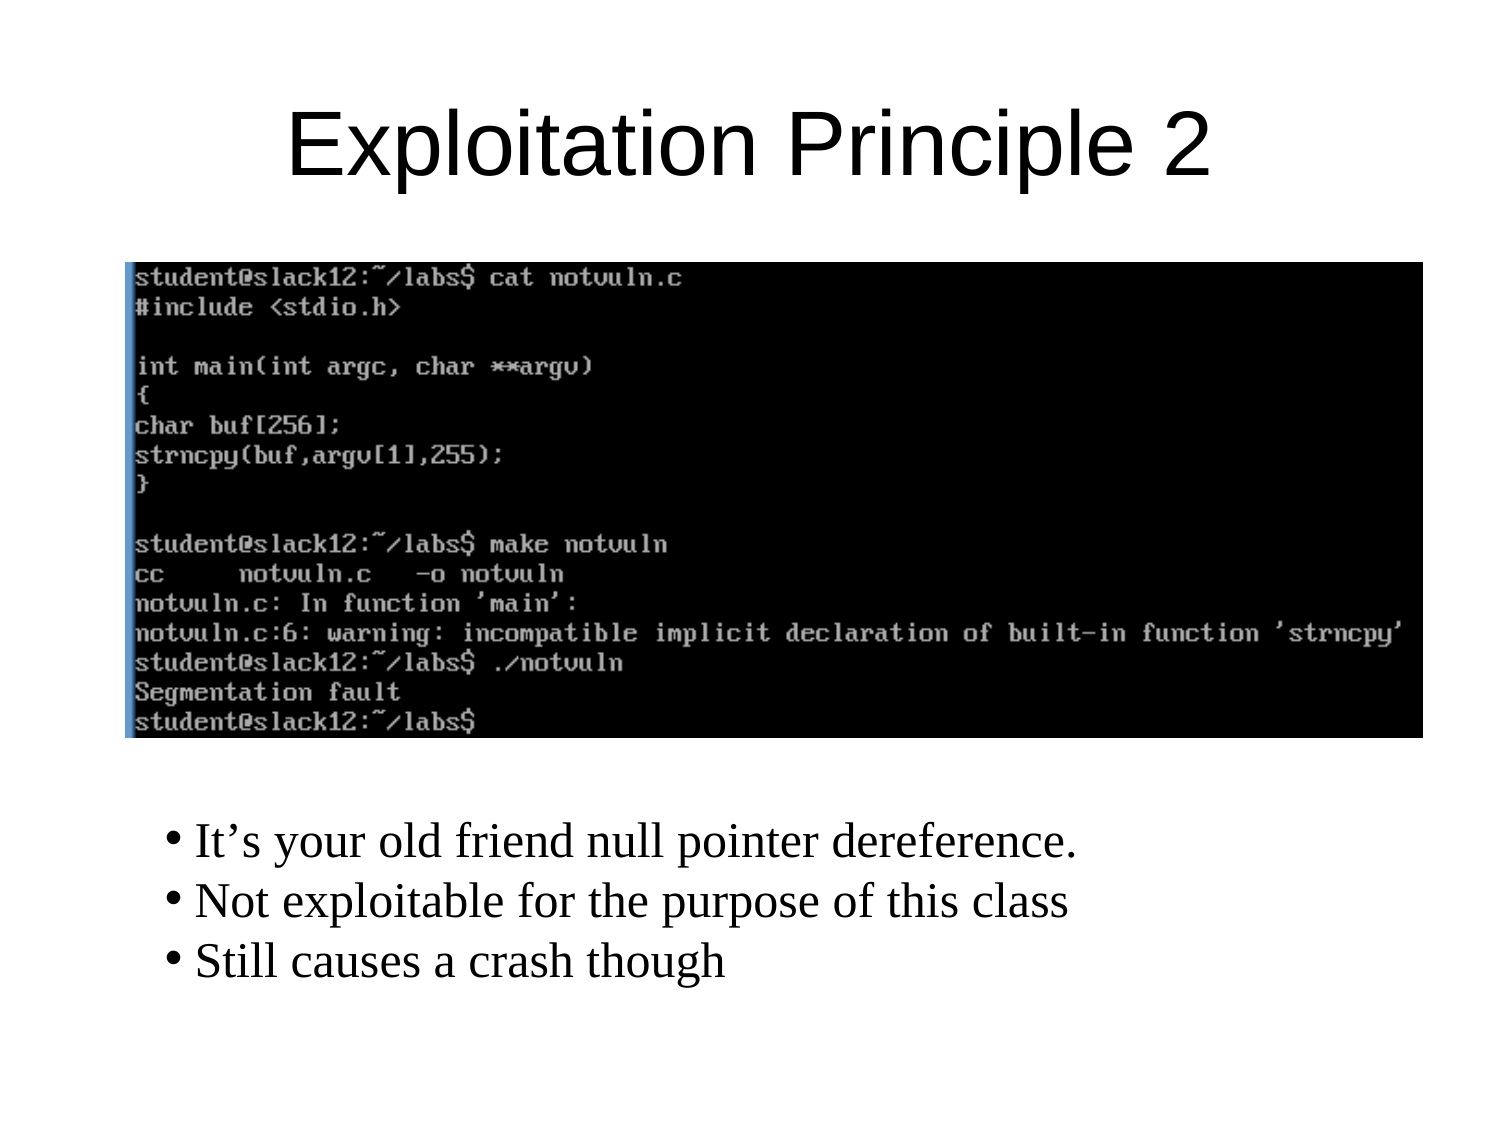

# Exploitation Principle 2
 It’s your old friend null pointer dereference.
 Not exploitable for the purpose of this class
 Still causes a crash though